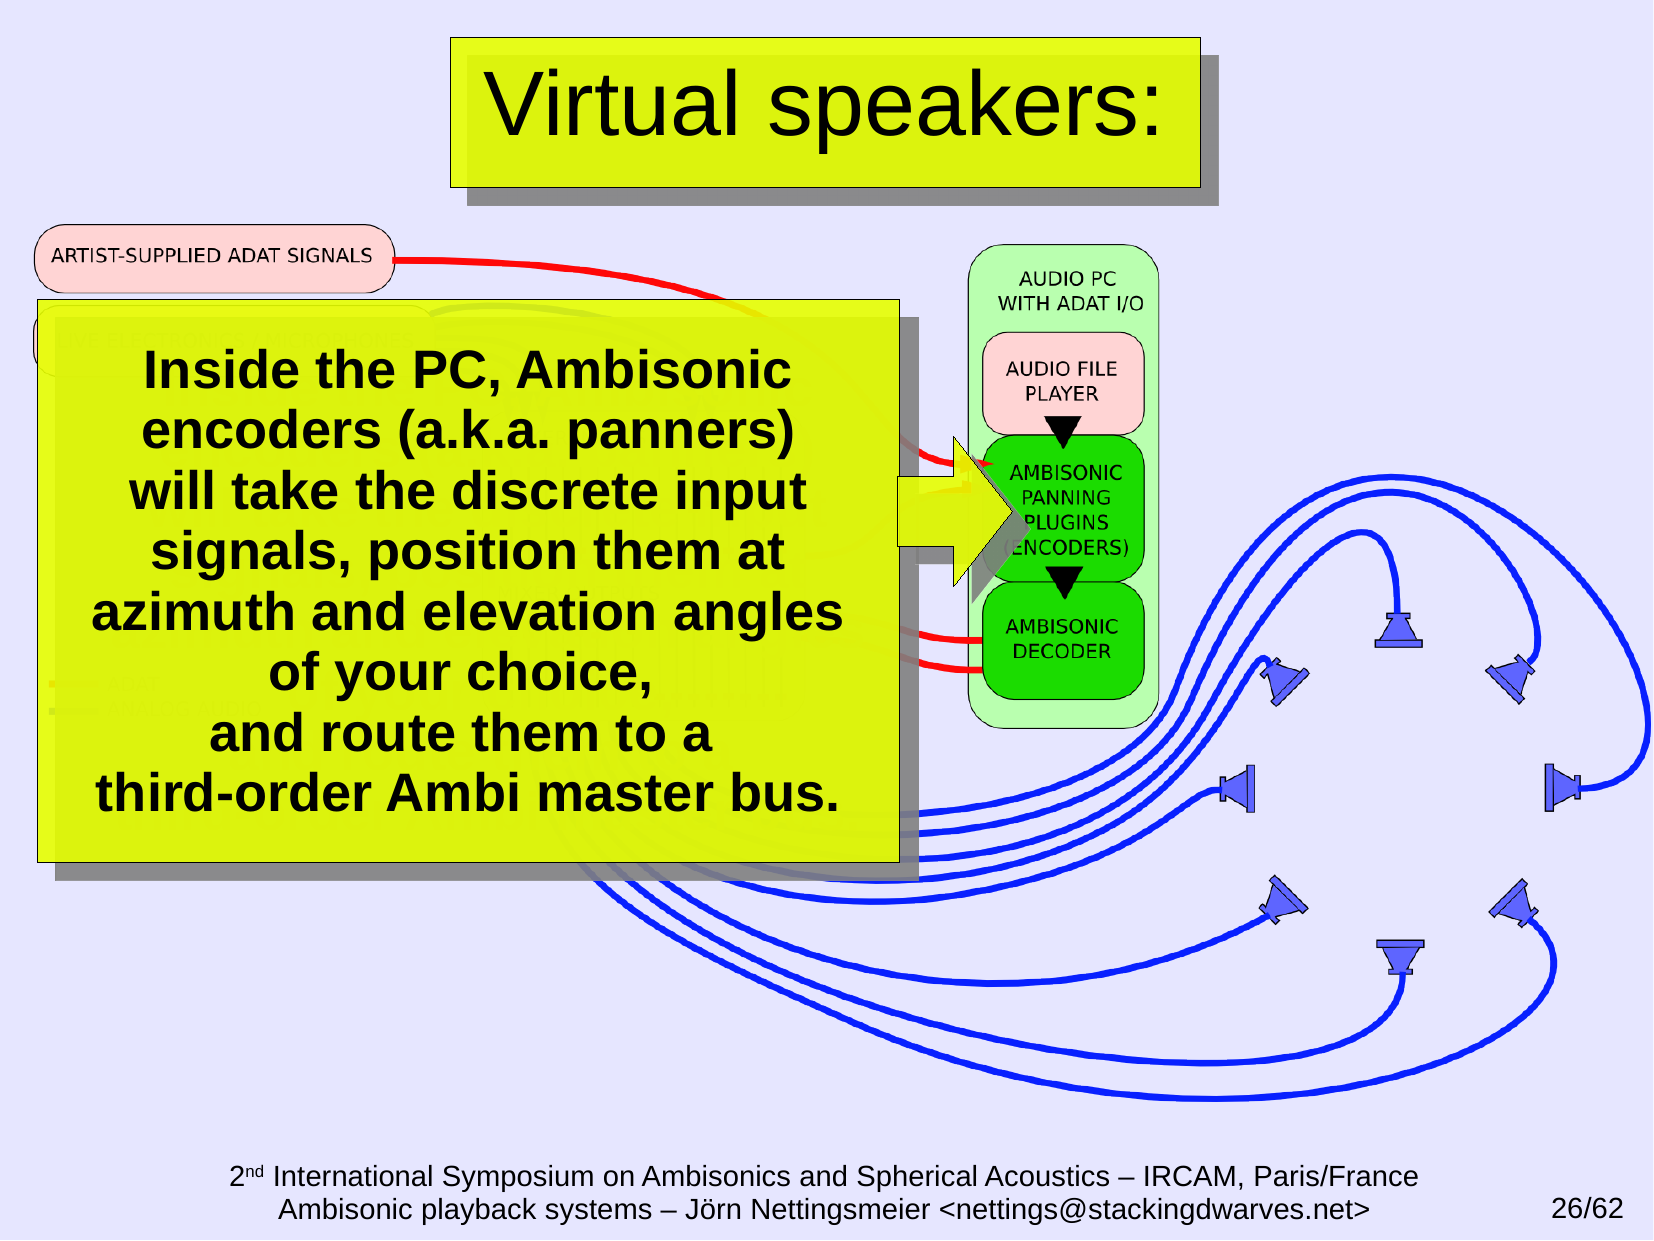

Virtual speakers:
#
Inside the PC, Ambisonic
encoders (a.k.a. panners)
will take the discrete input
signals, position them at
azimuth and elevation angles
of your choice,
and route them to a
third-order Ambi master bus.